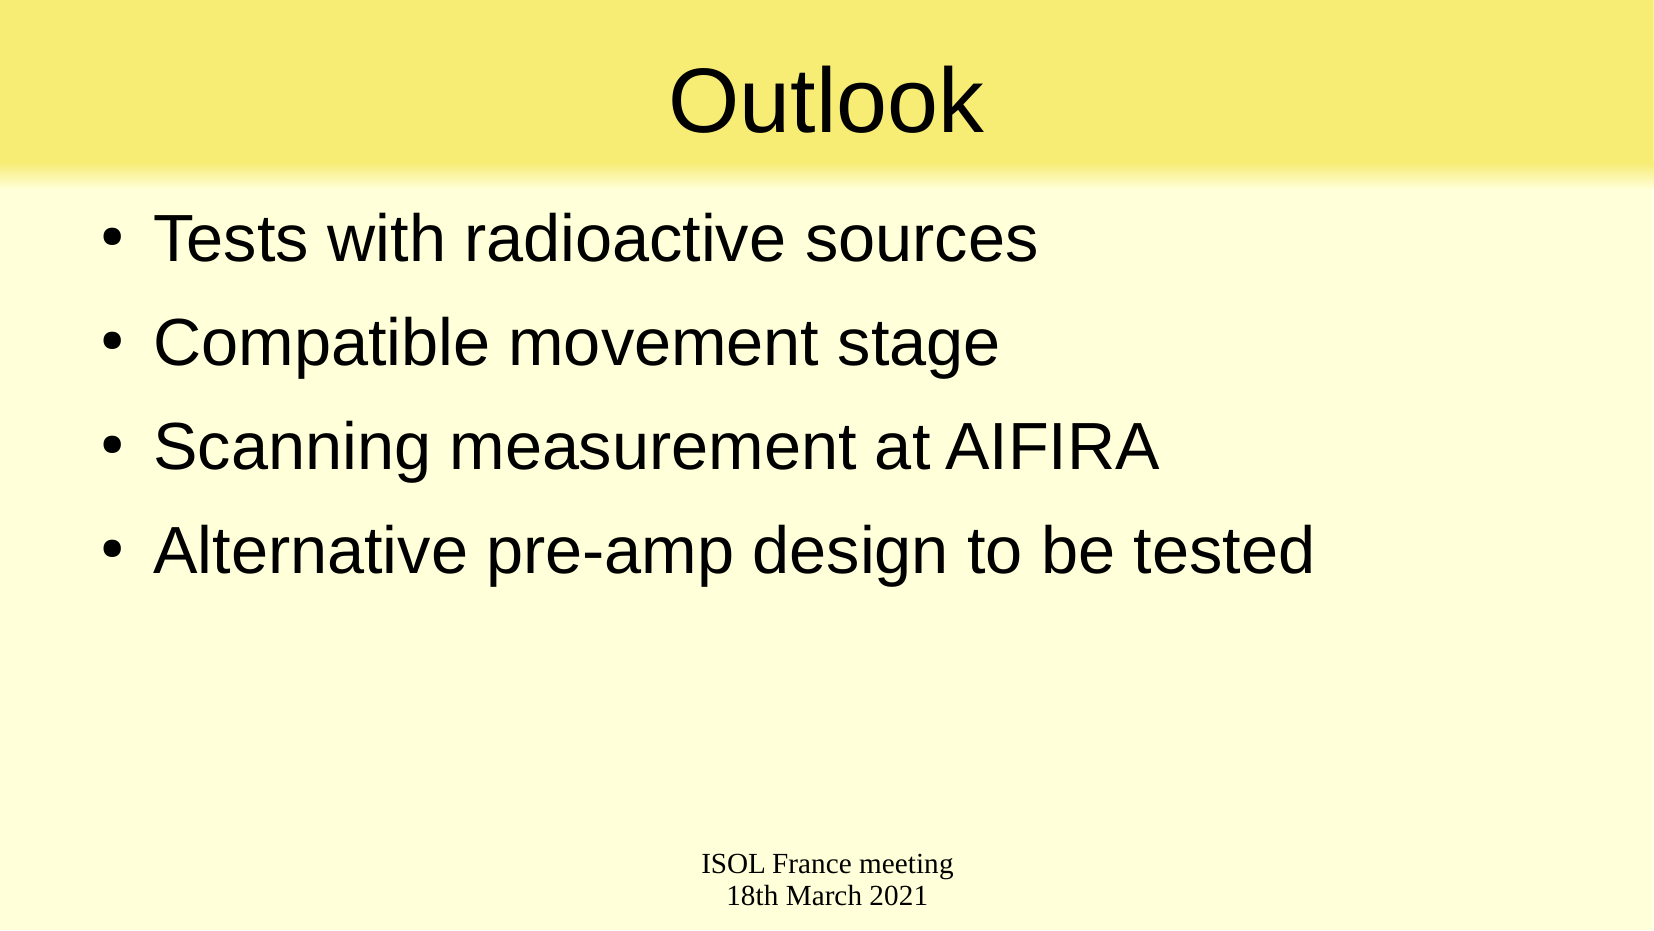

# Outlook
Tests with radioactive sources
Compatible movement stage
Scanning measurement at AIFIRA
Alternative pre-amp design to be tested